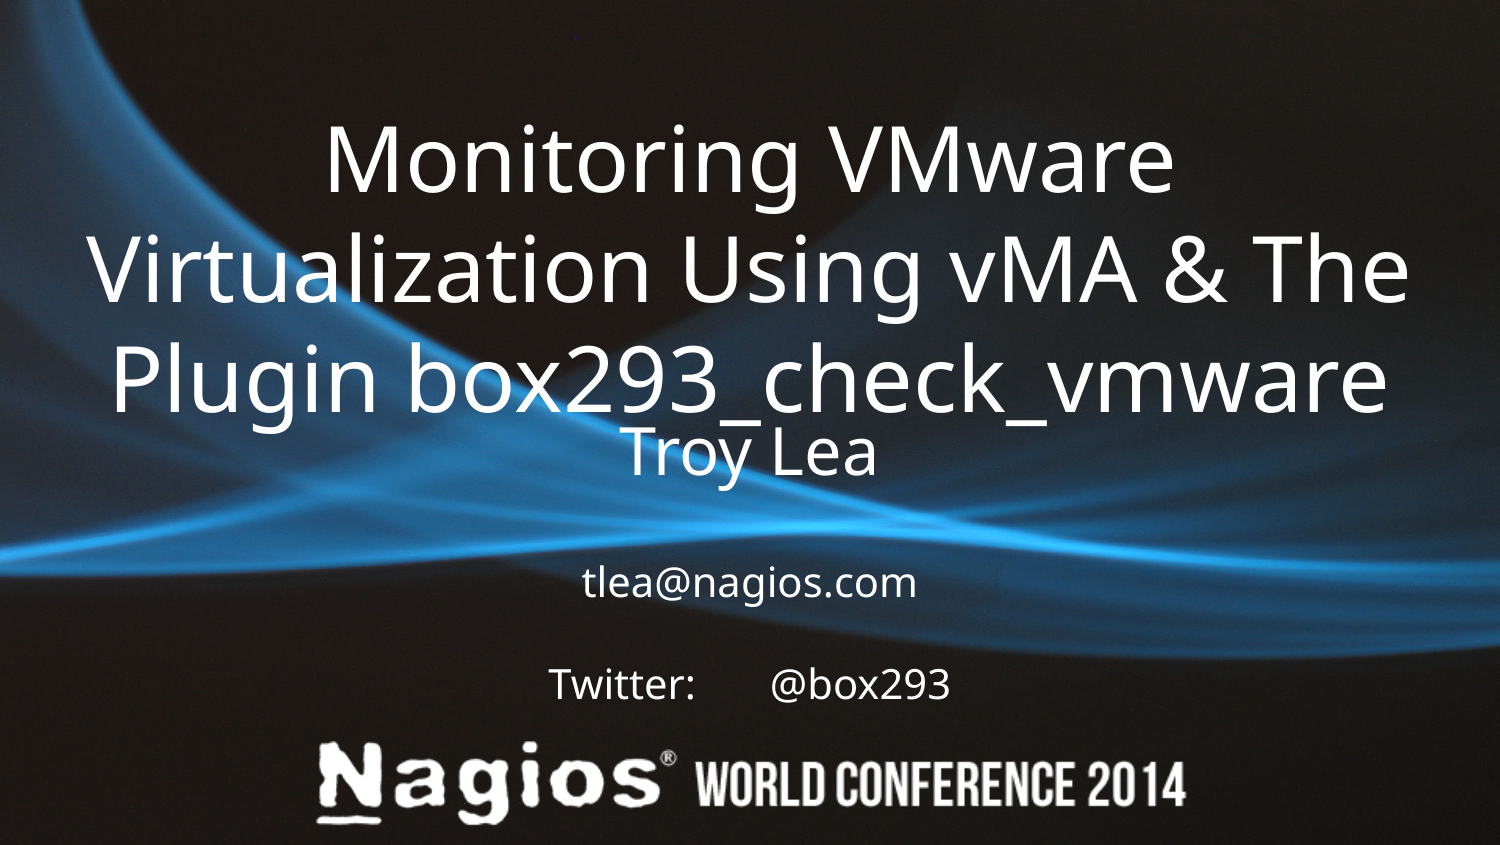

# Monitoring VMware Virtualization Using vMA & The Plugin box293_check_vmware
Troy Lea
tlea@nagios.com
Twitter:	@box293